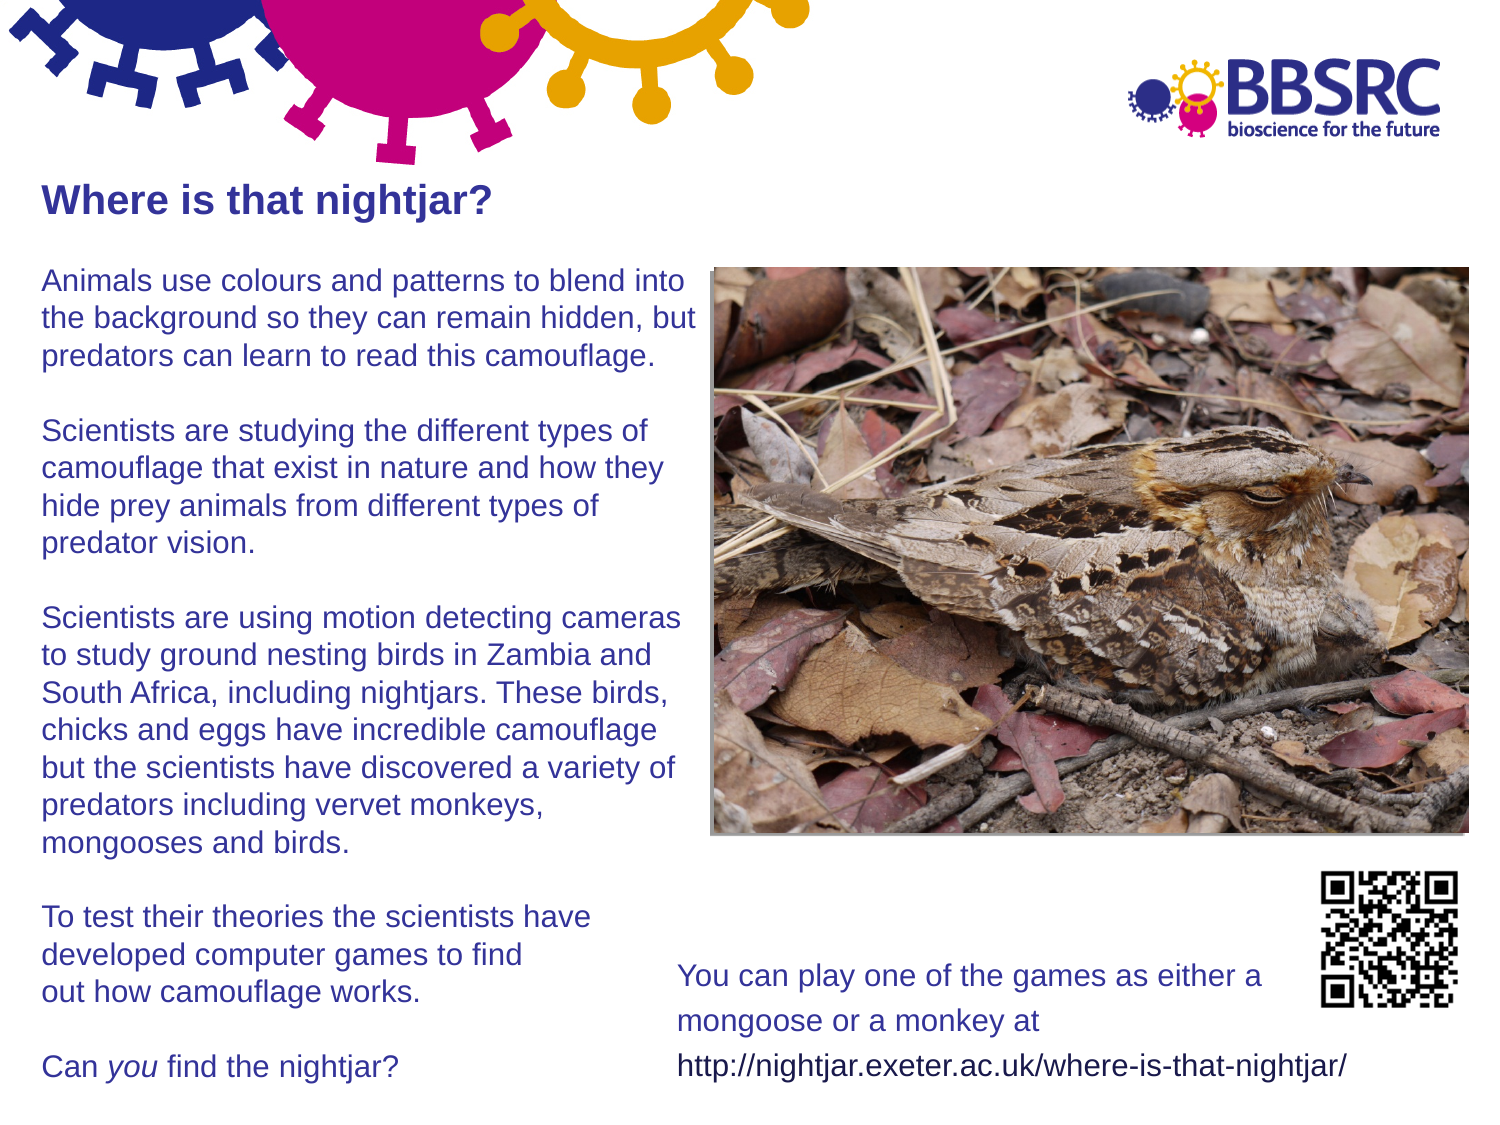

# Where is that nightjar?
Animals use colours and patterns to blend into the background so they can remain hidden, but predators can learn to read this camouflage.
Scientists are studying the different types of camouflage that exist in nature and how they hide prey animals from different types of predator vision.
Scientists are using motion detecting cameras to study ground nesting birds in Zambia and South Africa, including nightjars. These birds, chicks and eggs have incredible camouflage but the scientists have discovered a variety of predators including vervet monkeys, mongooses and birds.
To test their theories the scientists have developed computer games to find
out how camouflage works.
Can you find the nightjar?
You can play one of the games as either a mongoose or a monkey at http://nightjar.exeter.ac.uk/where-is-that-nightjar/